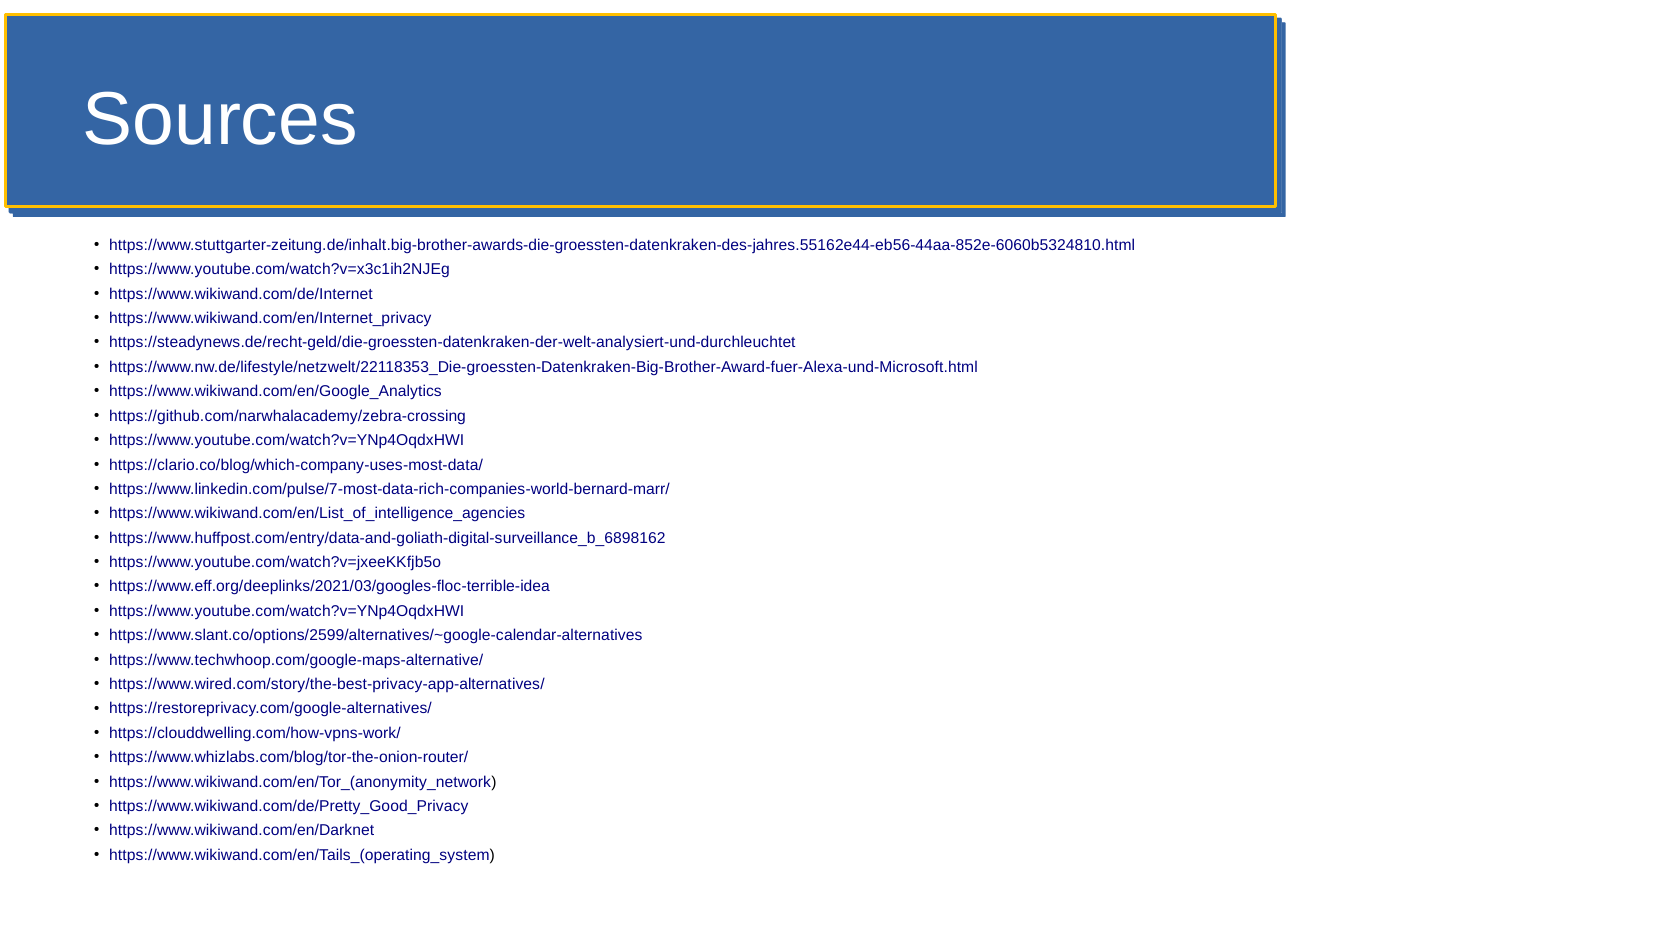

# Sources
https://www.stuttgarter-zeitung.de/inhalt.big-brother-awards-die-groessten-datenkraken-des-jahres.55162e44-eb56-44aa-852e-6060b5324810.html
https://www.youtube.com/watch?v=x3c1ih2NJEg
https://www.wikiwand.com/de/Internet
https://www.wikiwand.com/en/Internet_privacy
https://steadynews.de/recht-geld/die-groessten-datenkraken-der-welt-analysiert-und-durchleuchtet
https://www.nw.de/lifestyle/netzwelt/22118353_Die-groessten-Datenkraken-Big-Brother-Award-fuer-Alexa-und-Microsoft.html
https://www.wikiwand.com/en/Google_Analytics
https://github.com/narwhalacademy/zebra-crossing
https://www.youtube.com/watch?v=YNp4OqdxHWI
https://clario.co/blog/which-company-uses-most-data/
https://www.linkedin.com/pulse/7-most-data-rich-companies-world-bernard-marr/
https://www.wikiwand.com/en/List_of_intelligence_agencies
https://www.huffpost.com/entry/data-and-goliath-digital-surveillance_b_6898162
https://www.youtube.com/watch?v=jxeeKKfjb5o
https://www.eff.org/deeplinks/2021/03/googles-floc-terrible-idea
https://www.youtube.com/watch?v=YNp4OqdxHWI
https://www.slant.co/options/2599/alternatives/~google-calendar-alternatives
https://www.techwhoop.com/google-maps-alternative/
https://www.wired.com/story/the-best-privacy-app-alternatives/
https://restoreprivacy.com/google-alternatives/
https://clouddwelling.com/how-vpns-work/
https://www.whizlabs.com/blog/tor-the-onion-router/
https://www.wikiwand.com/en/Tor_(anonymity_network)
https://www.wikiwand.com/de/Pretty_Good_Privacy
https://www.wikiwand.com/en/Darknet
https://www.wikiwand.com/en/Tails_(operating_system)